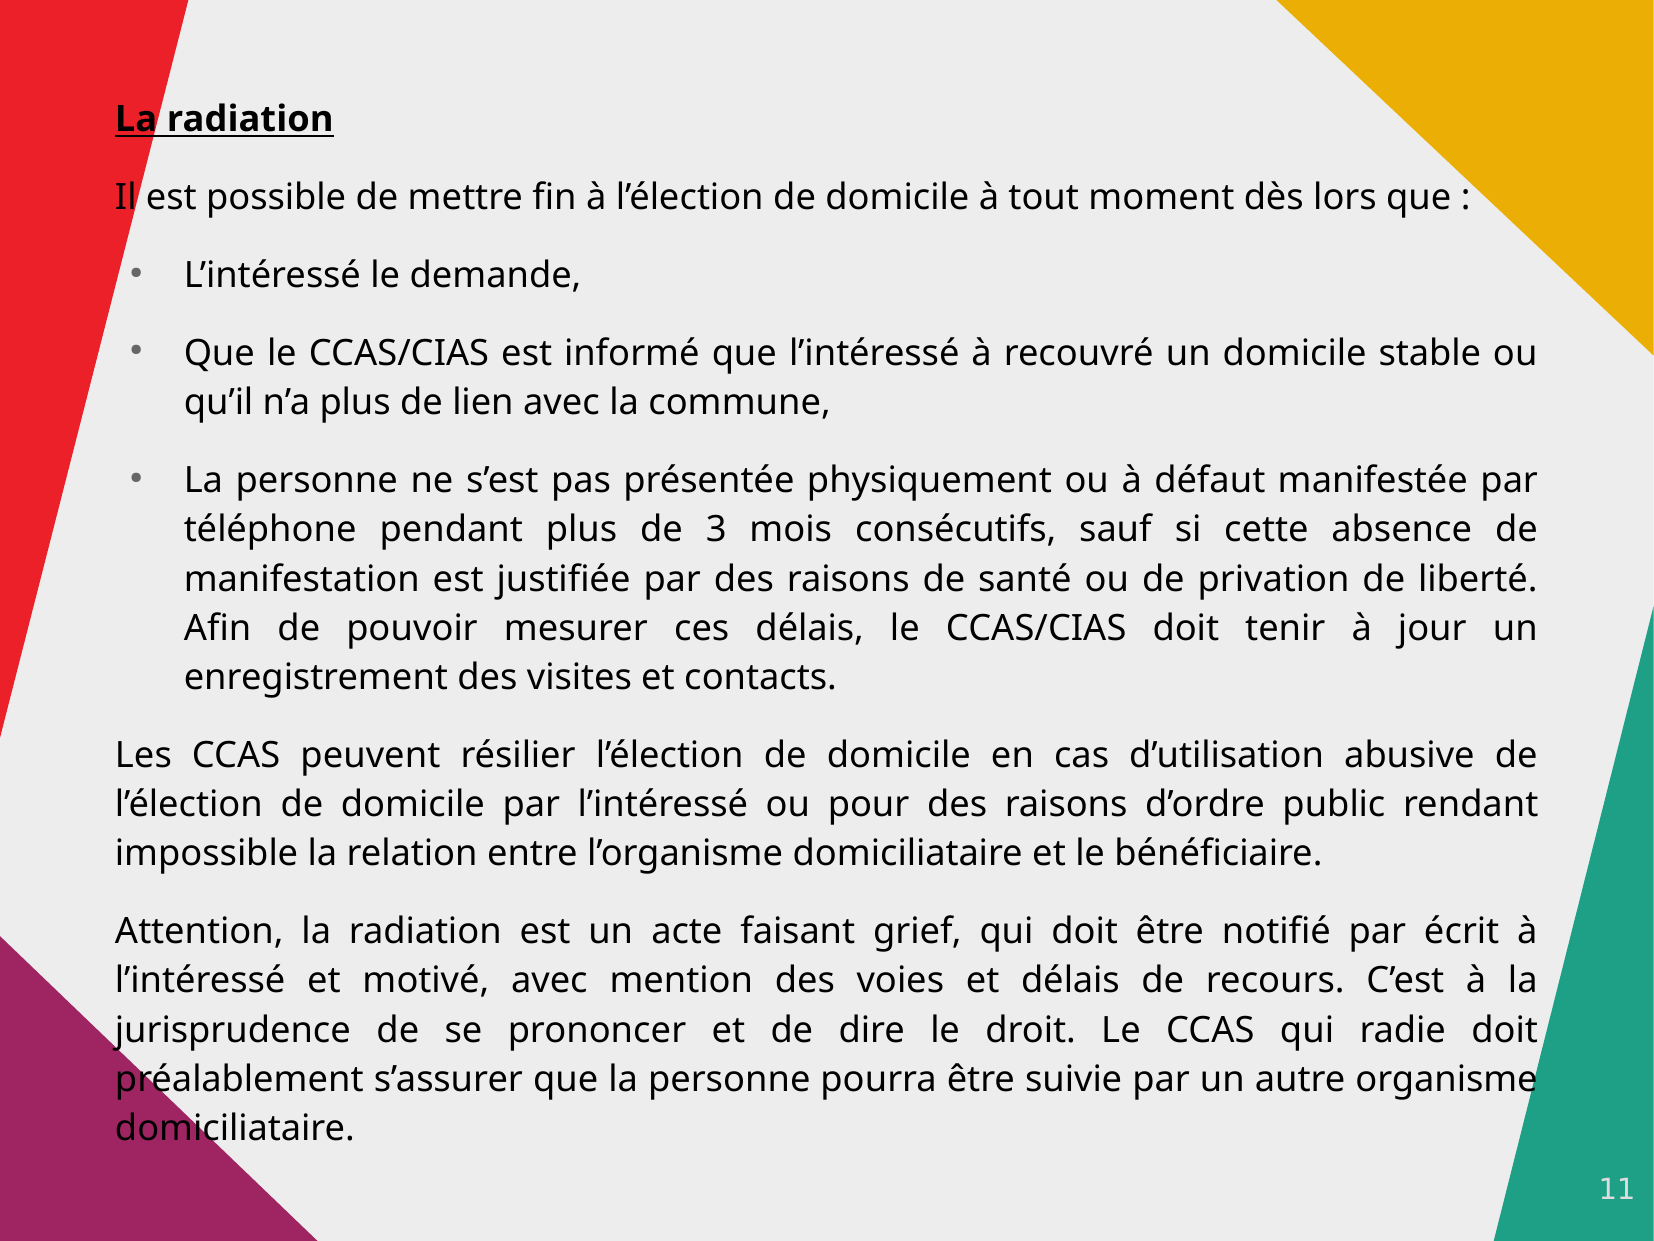

# La radiation
Il est possible de mettre fin à l’élection de domicile à tout moment dès lors que :
L’intéressé le demande,
Que le CCAS/CIAS est informé que l’intéressé à recouvré un domicile stable ou qu’il n’a plus de lien avec la commune,
La personne ne s’est pas présentée physiquement ou à défaut manifestée par téléphone pendant plus de 3 mois consécutifs, sauf si cette absence de manifestation est justifiée par des raisons de santé ou de privation de liberté. Afin de pouvoir mesurer ces délais, le CCAS/CIAS doit tenir à jour un enregistrement des visites et contacts.
Les CCAS peuvent résilier l’élection de domicile en cas d’utilisation abusive de l’élection de domicile par l’intéressé ou pour des raisons d’ordre public rendant impossible la relation entre l’organisme domiciliataire et le bénéficiaire.
Attention, la radiation est un acte faisant grief, qui doit être notifié par écrit à l’intéressé et motivé, avec mention des voies et délais de recours. C’est à la jurisprudence de se prononcer et de dire le droit. Le CCAS qui radie doit préalablement s’assurer que la personne pourra être suivie par un autre organisme domiciliataire.
11